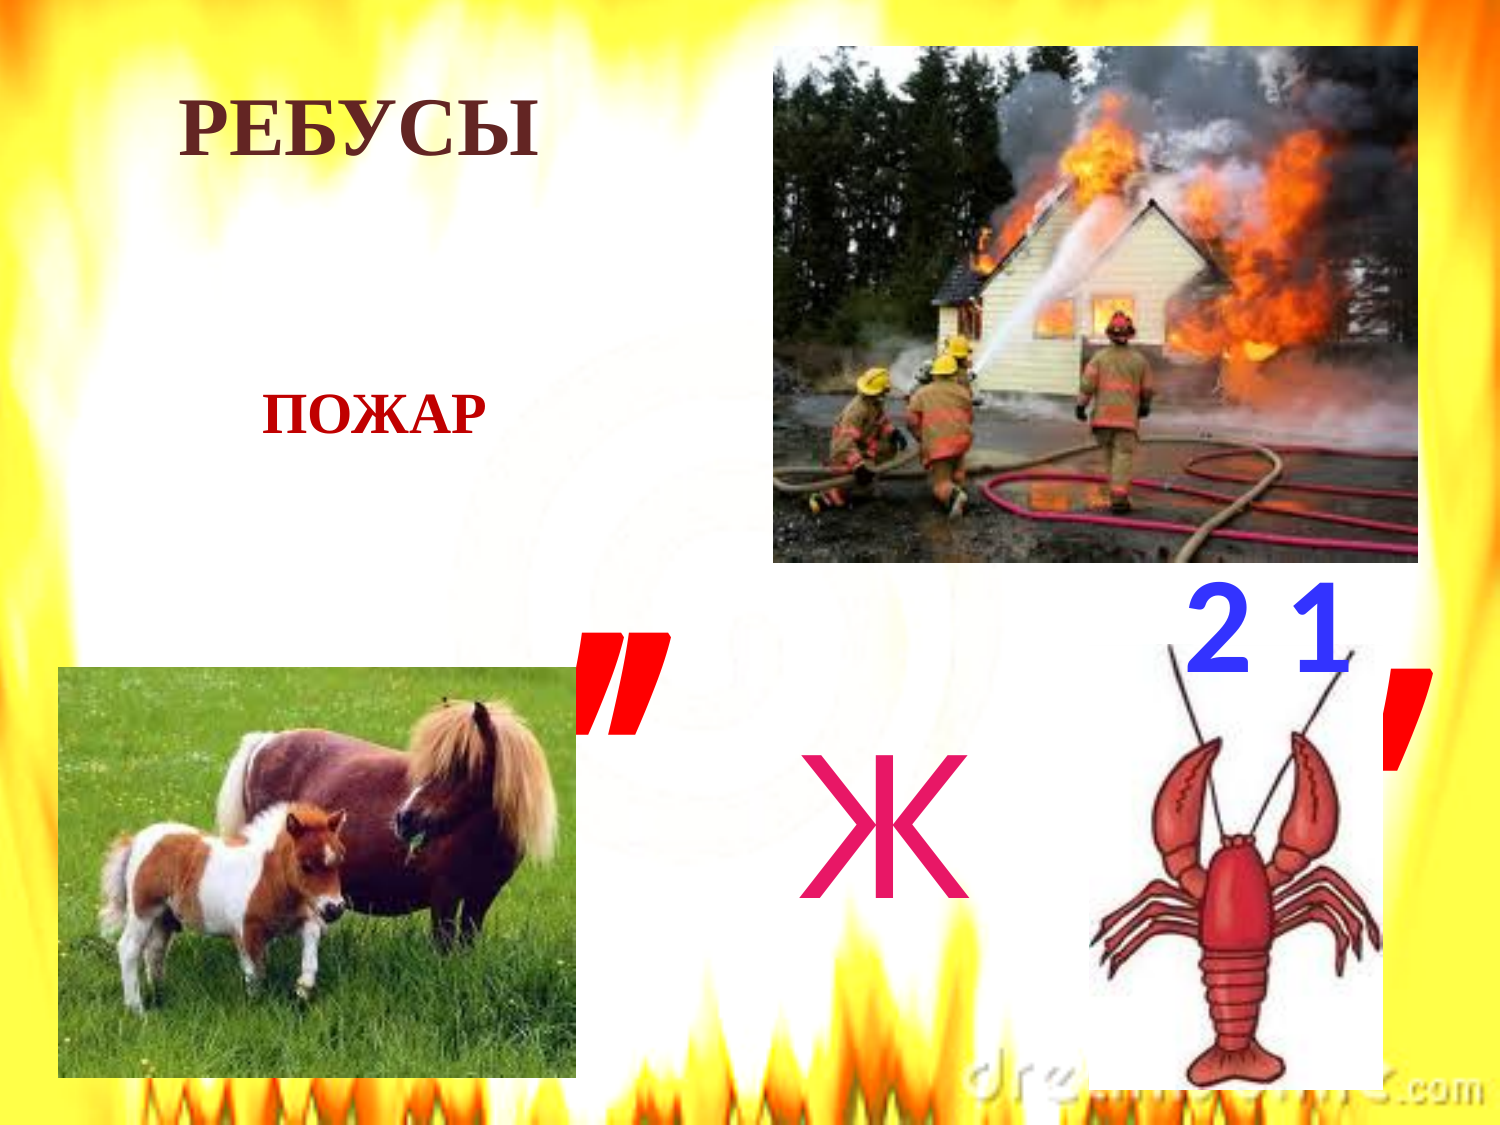

РЕБУСЫ
,
,
 ПОЖАР
,
 2 1
Ж